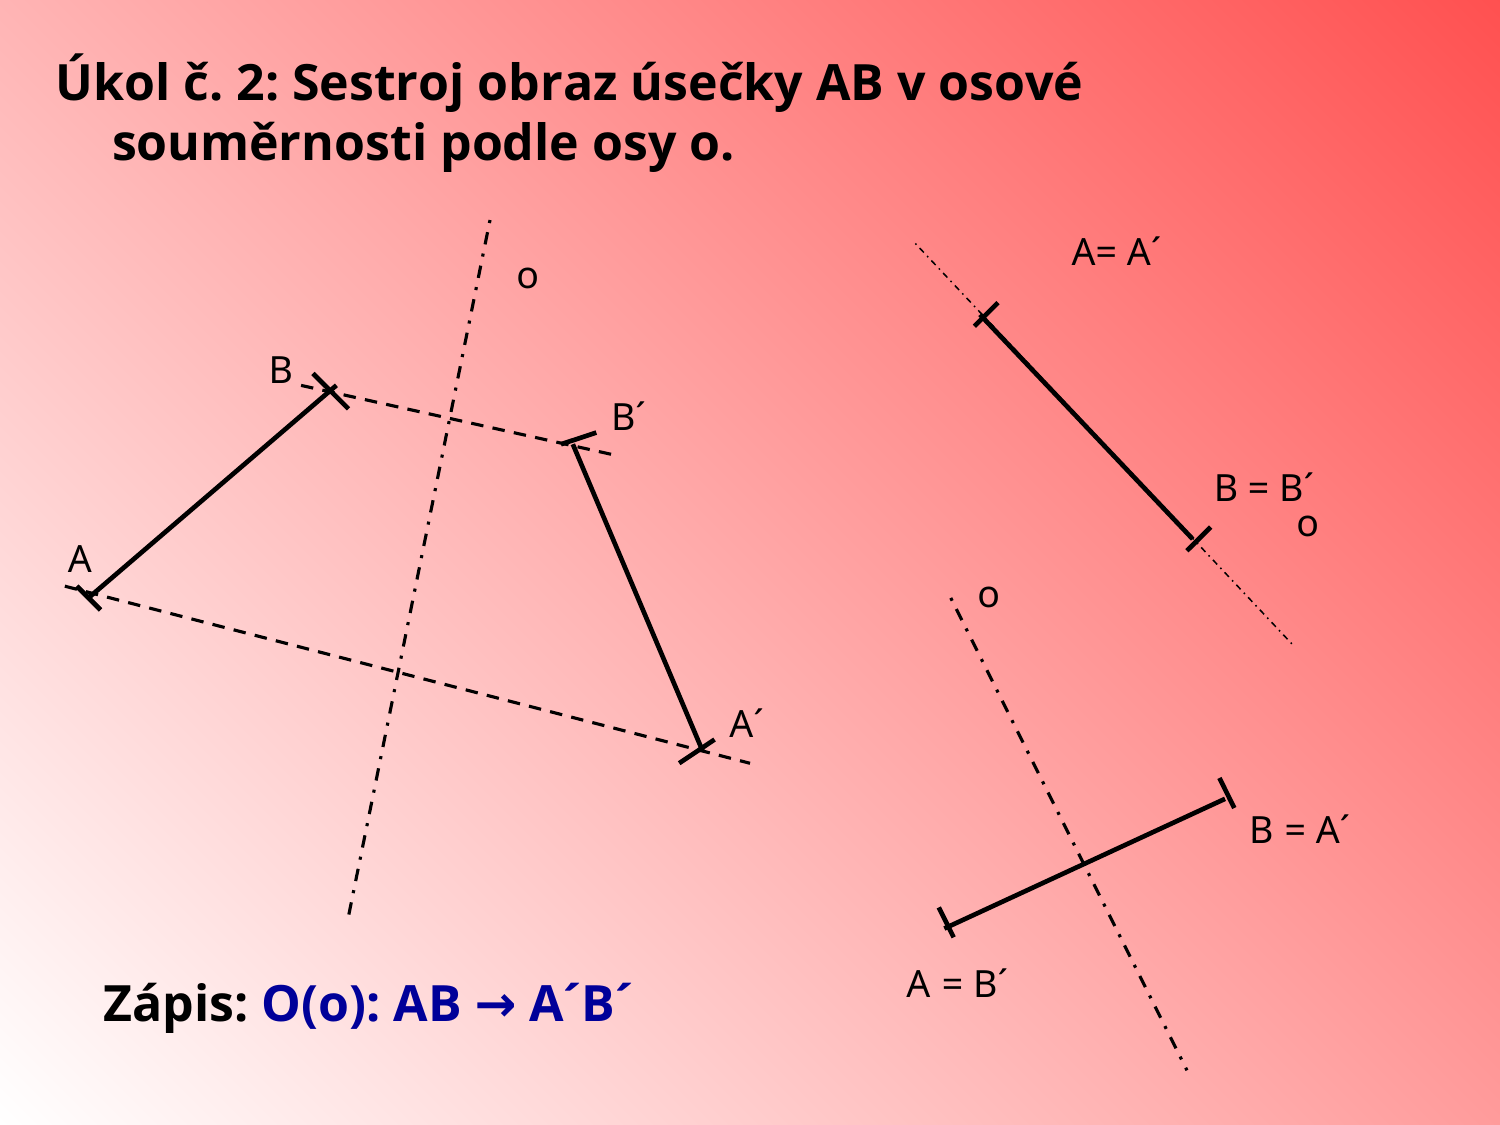

# Úkol č. 2: Sestroj obraz úsečky AB v osové souměrnosti podle osy o.
A= A´
o
B
B´
B = B´
o
A
o
A´
B
= A´
A
= B´
Zápis: O(o): AB → A´B´